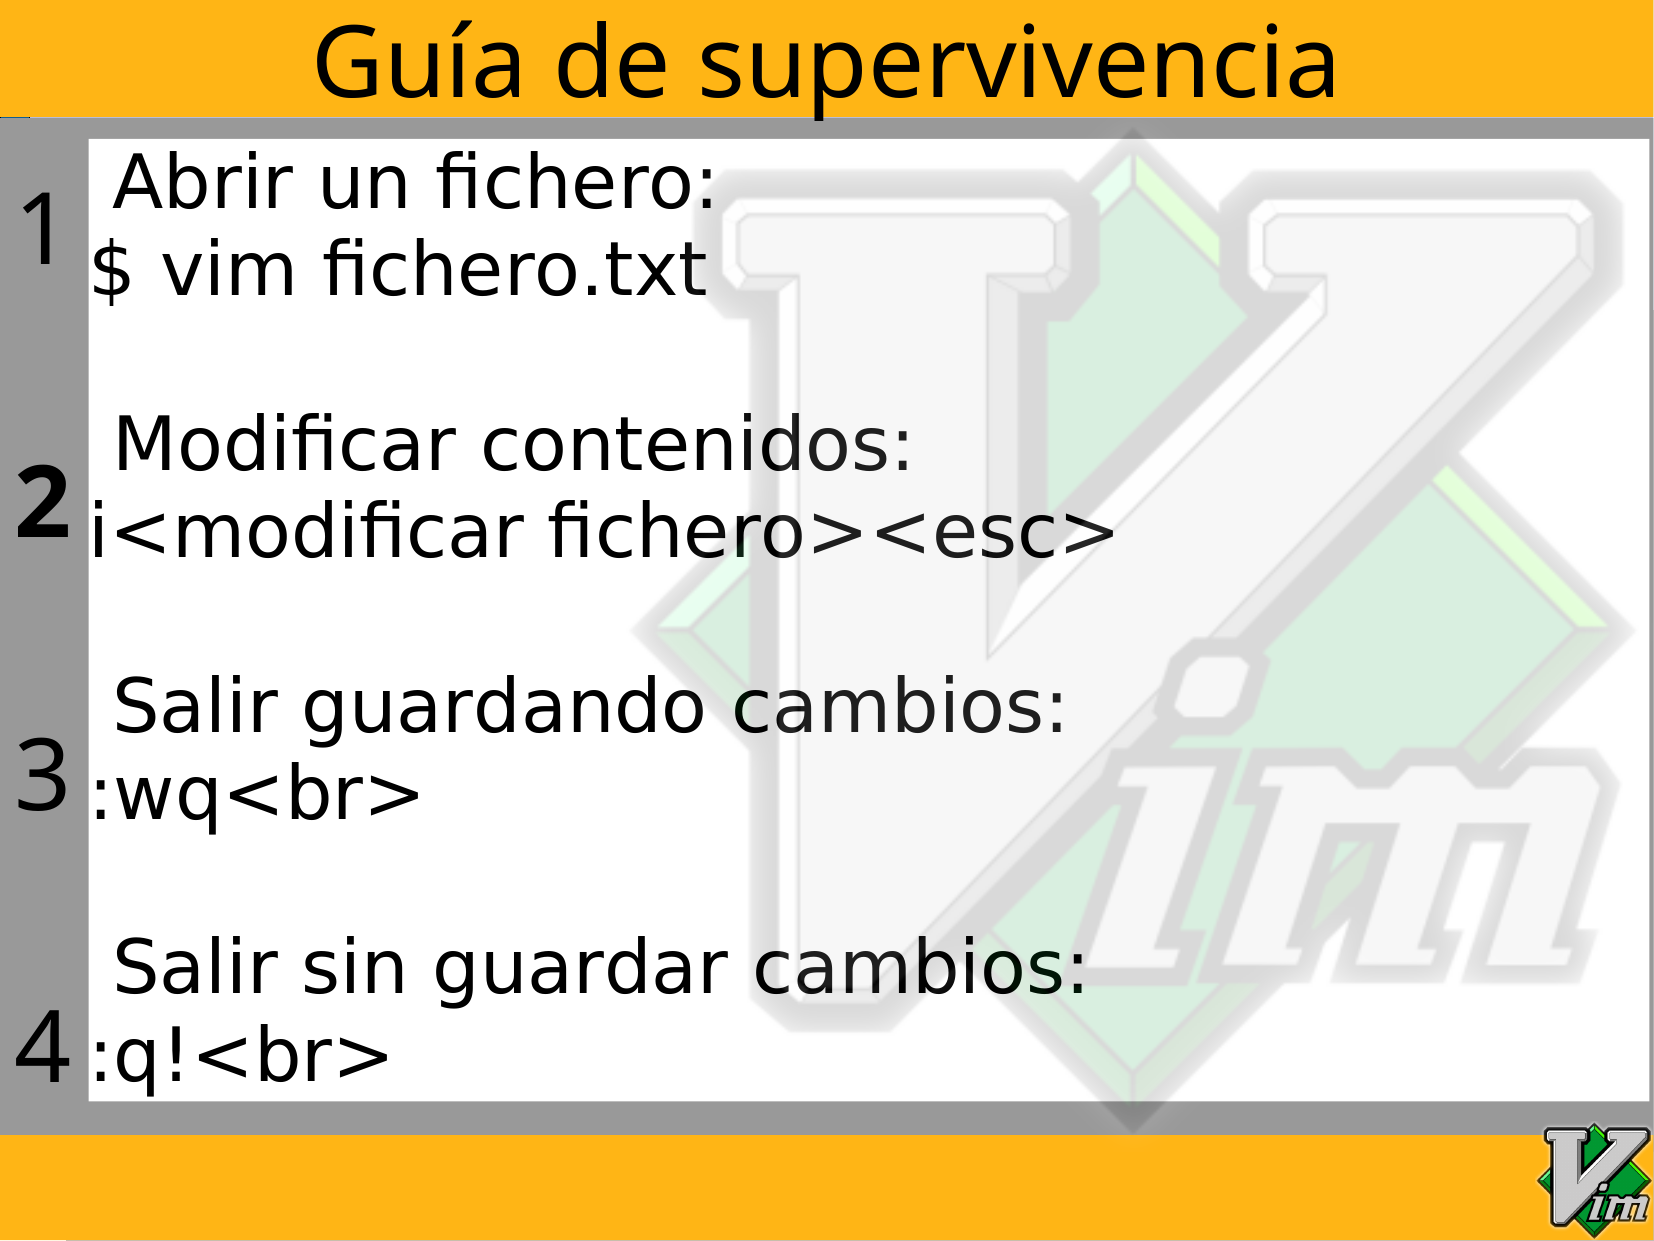

Guía de supervivencia
1 - Introducción
2 - Novatos
3 - Power Users
4 -Desarrolladores
 Abrir un fichero:
$ vim fichero.txt
 Modificar contenidos:
i<modificar fichero><esc>
 Salir guardando cambios:
:wq<br>
 Salir sin guardar cambios:
:q!<br>